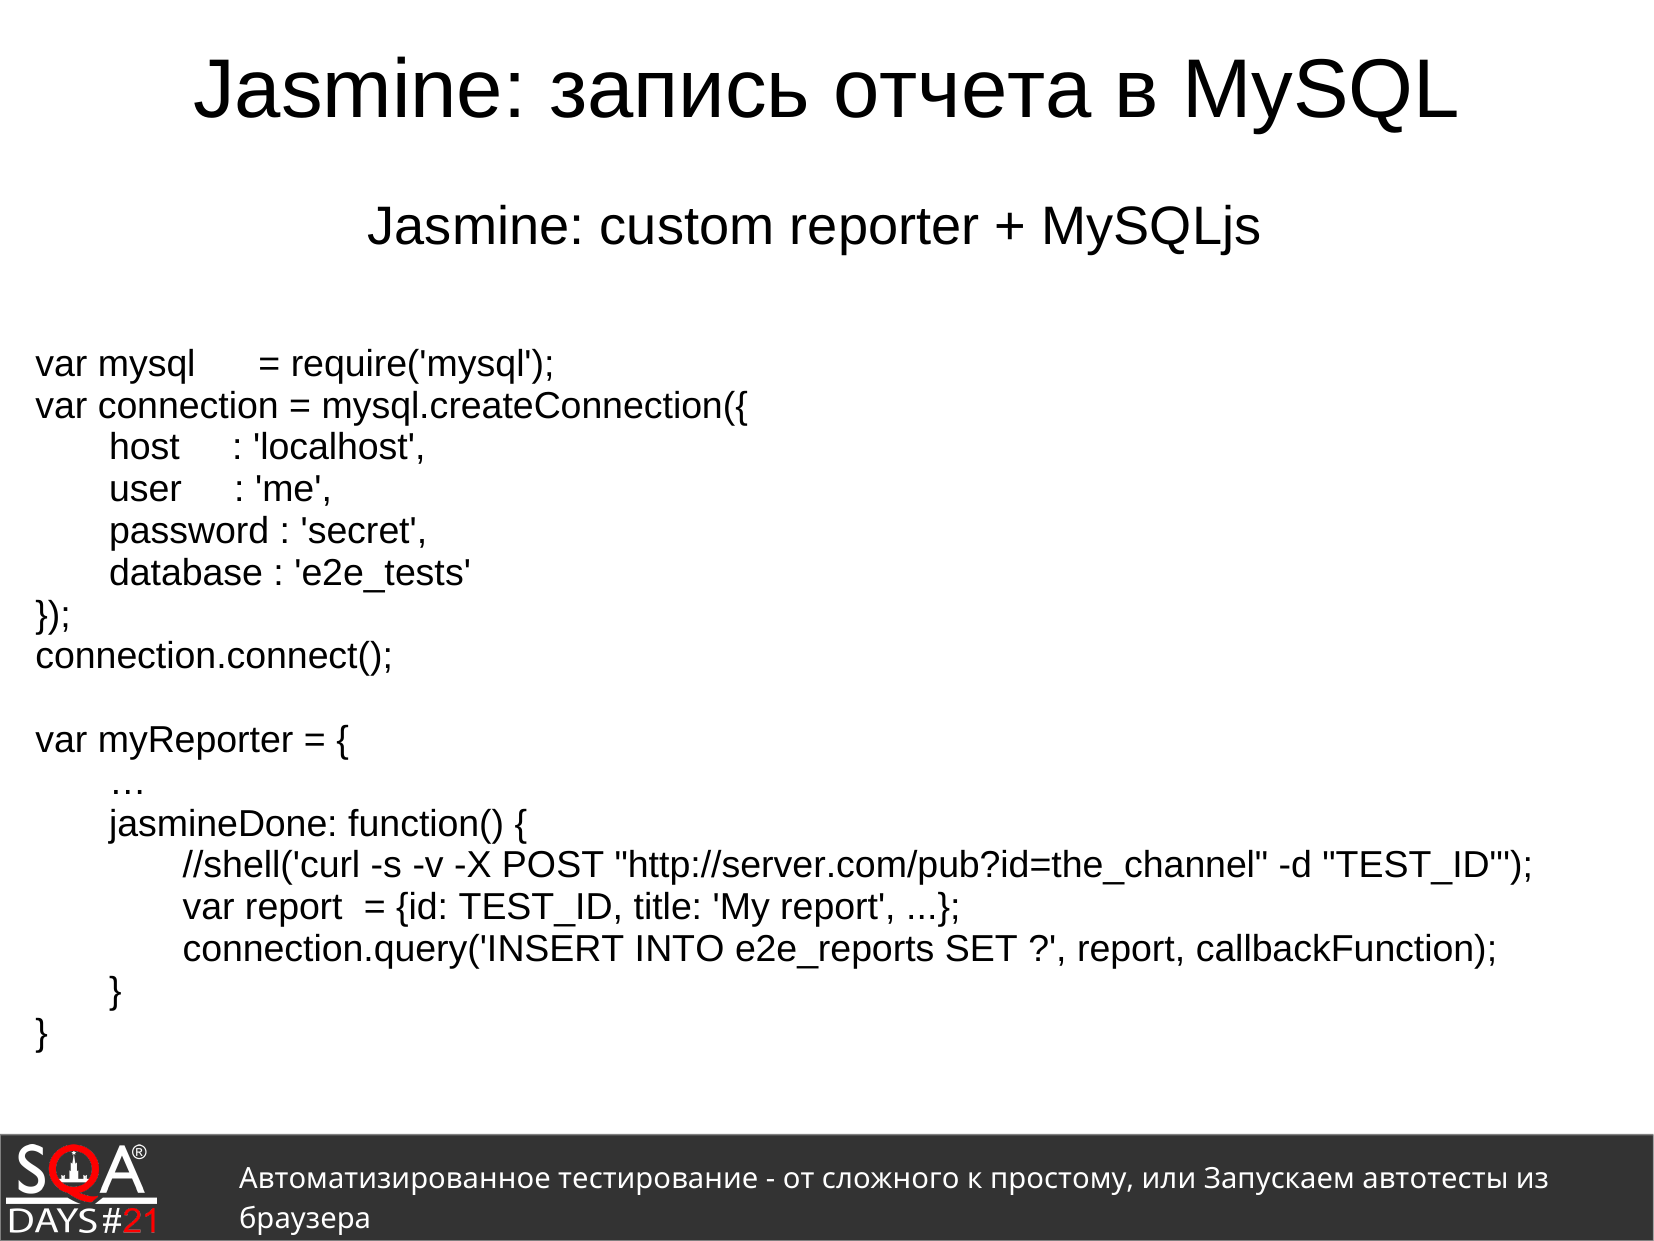

Jasmine: запись отчета в MySQL
Jasmine: custom reporter + MySQLjs
var mysql = require('mysql');
var connection = mysql.createConnection({
	host : 'localhost',
	user : 'me',
	password : 'secret',
	database : 'e2e_tests'
});
connection.connect();
var myReporter = {
	…
	jasmineDone: function() {
		//shell('curl -s -v -X POST "http://server.com/pub?id=the_channel" -d "TEST_ID"');
		var report = {id: TEST_ID, title: 'My report', ...};
		connection.query('INSERT INTO e2e_reports SET ?', report, callbackFunction);
	}
}
Автоматизированное тестирование - от сложного к простому, или Запускаем автотесты из браузера